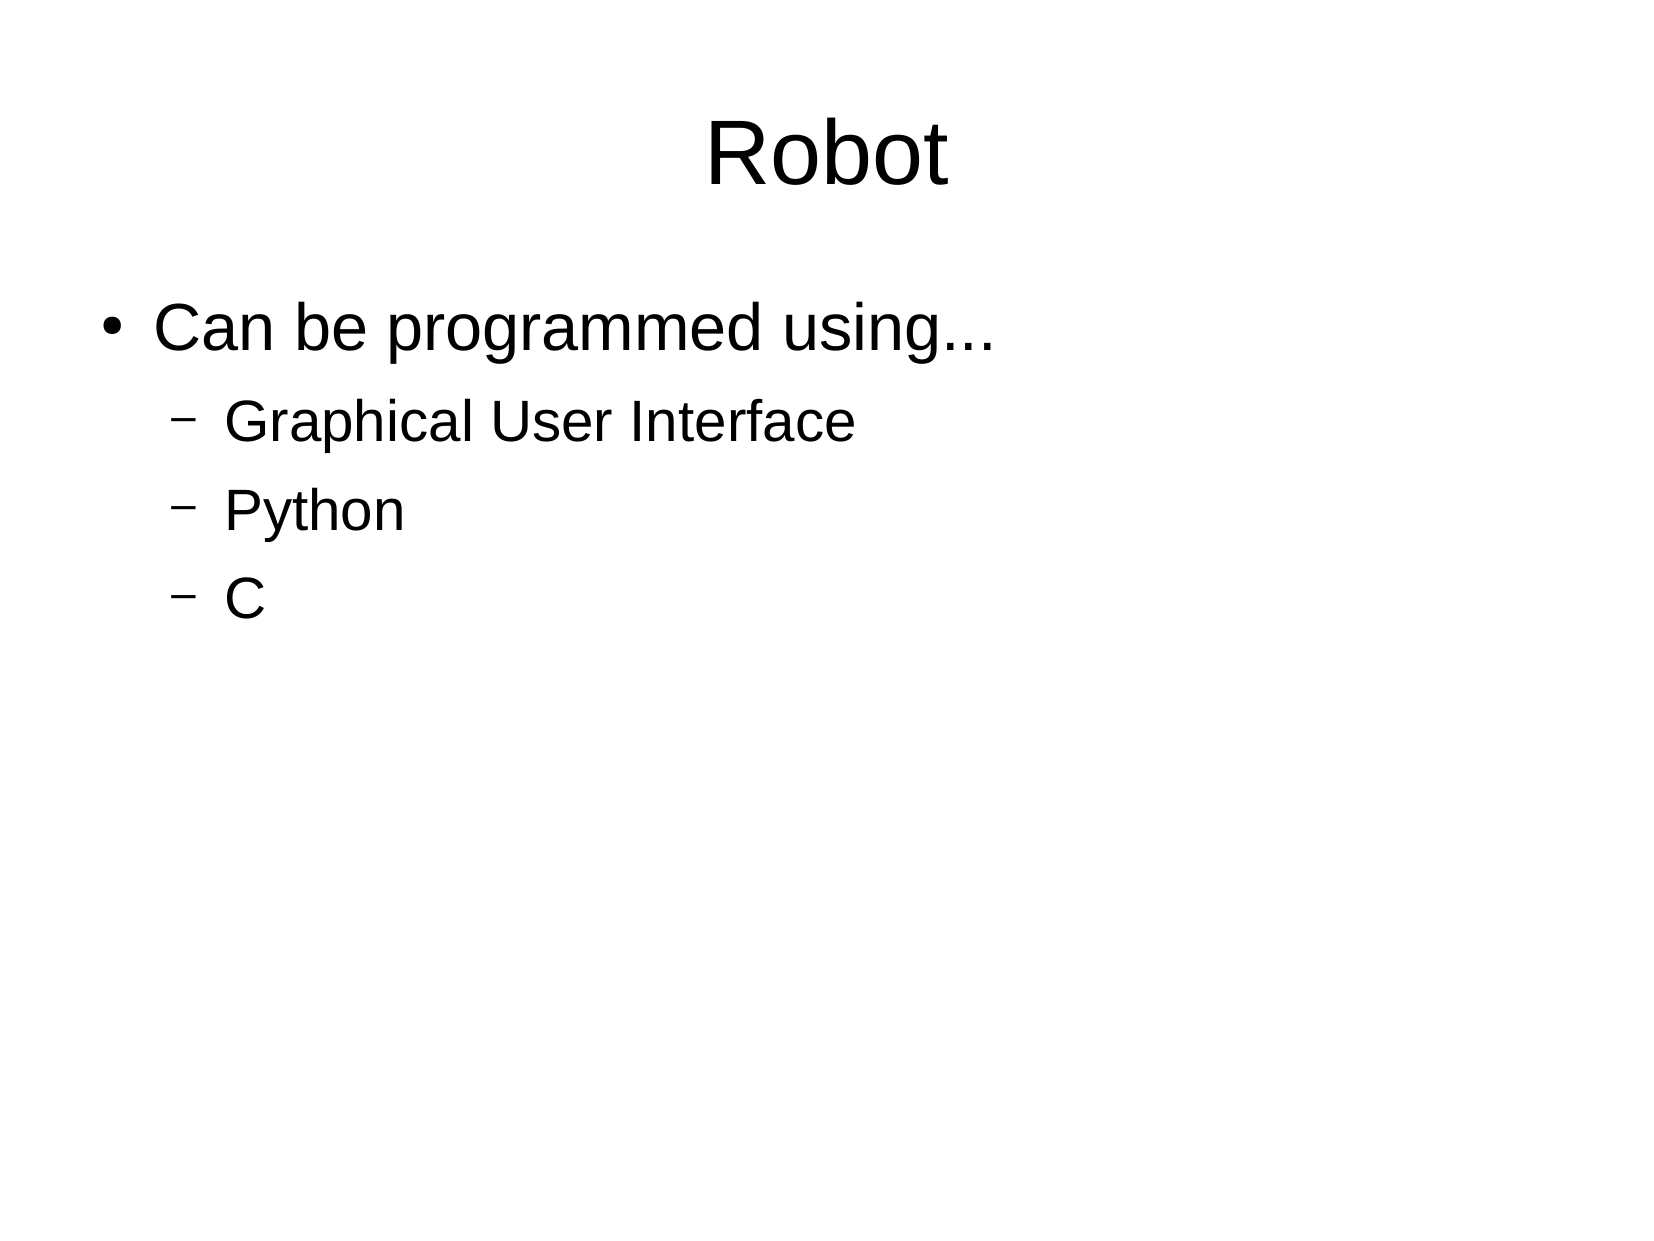

# Robot
Can be programmed using...
Graphical User Interface
Python
C